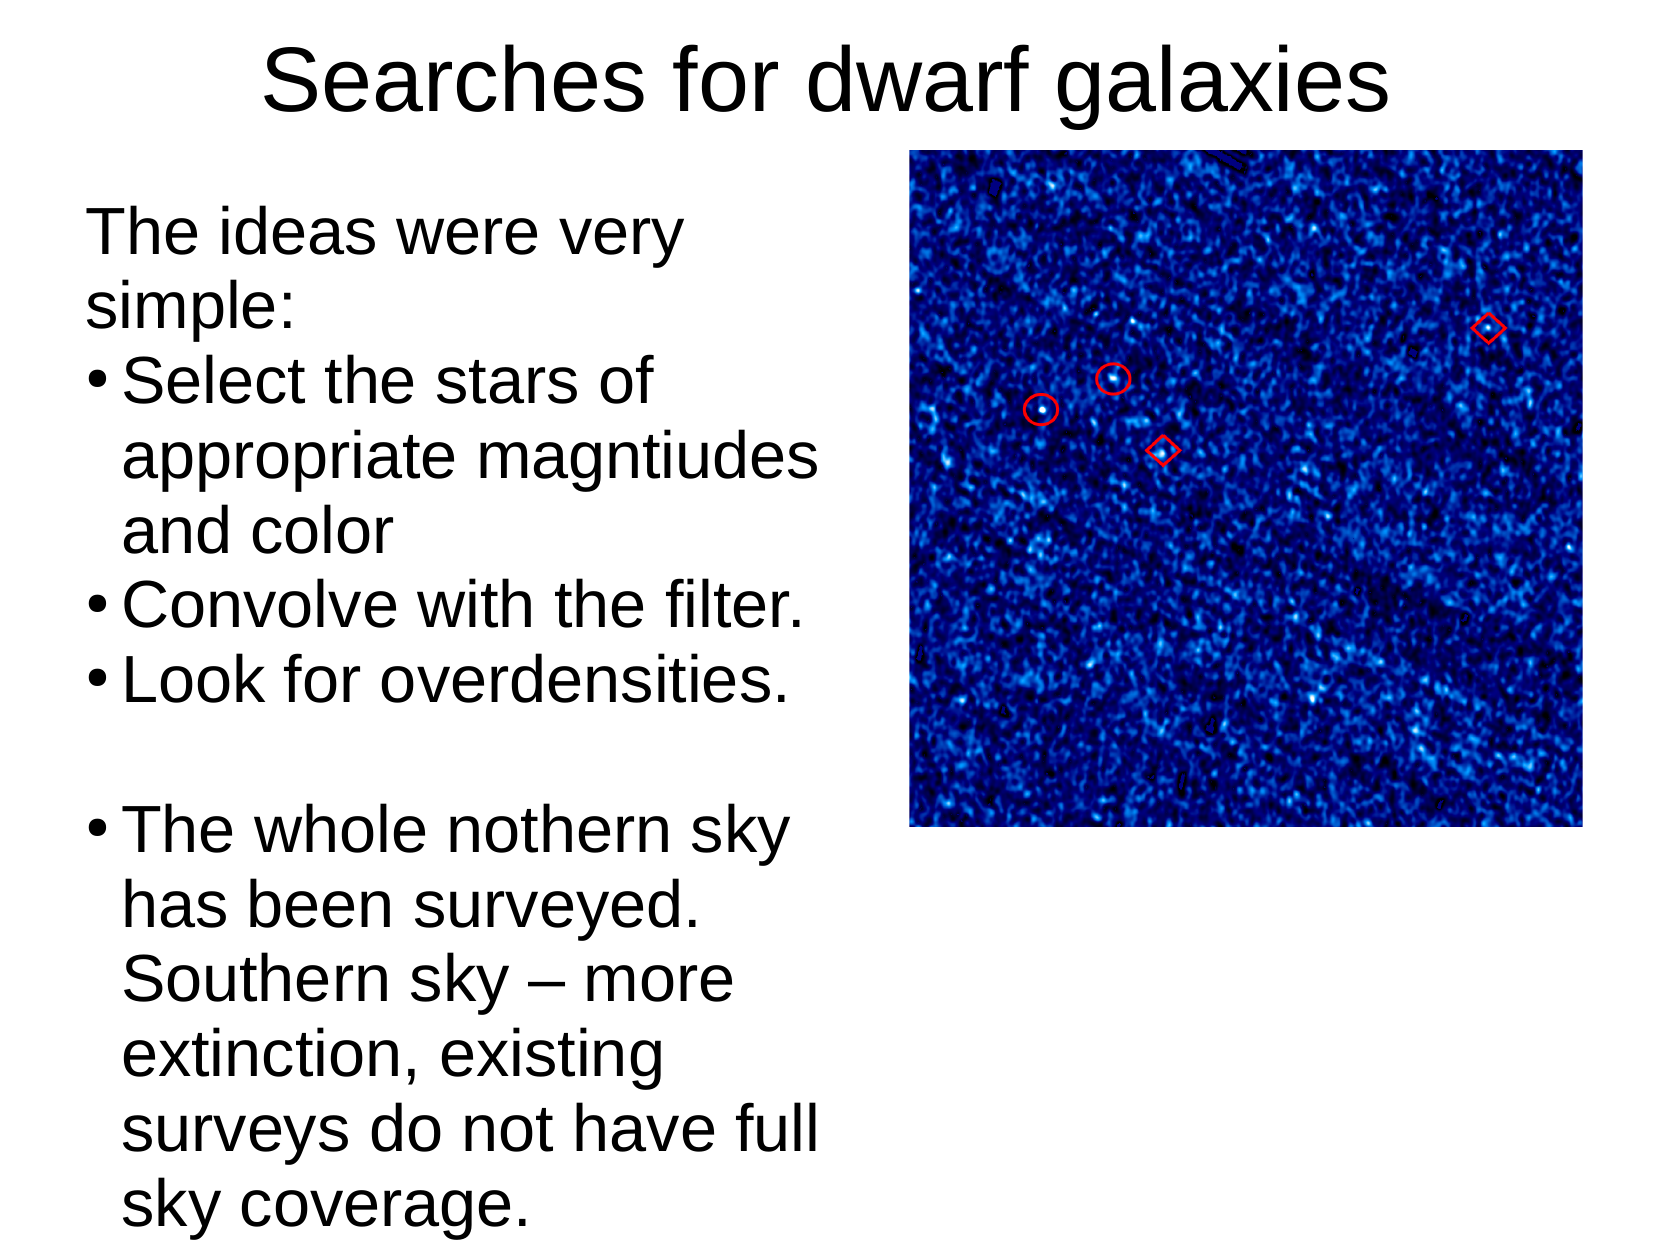

# Searches for dwarf galaxies
The ideas were very simple:
Select the stars of appropriate magntiudes and color
Convolve with the filter.
Look for overdensities.
The whole nothern sky has been surveyed.
Southern sky – more extinction, existing surveys do not have full sky coverage.